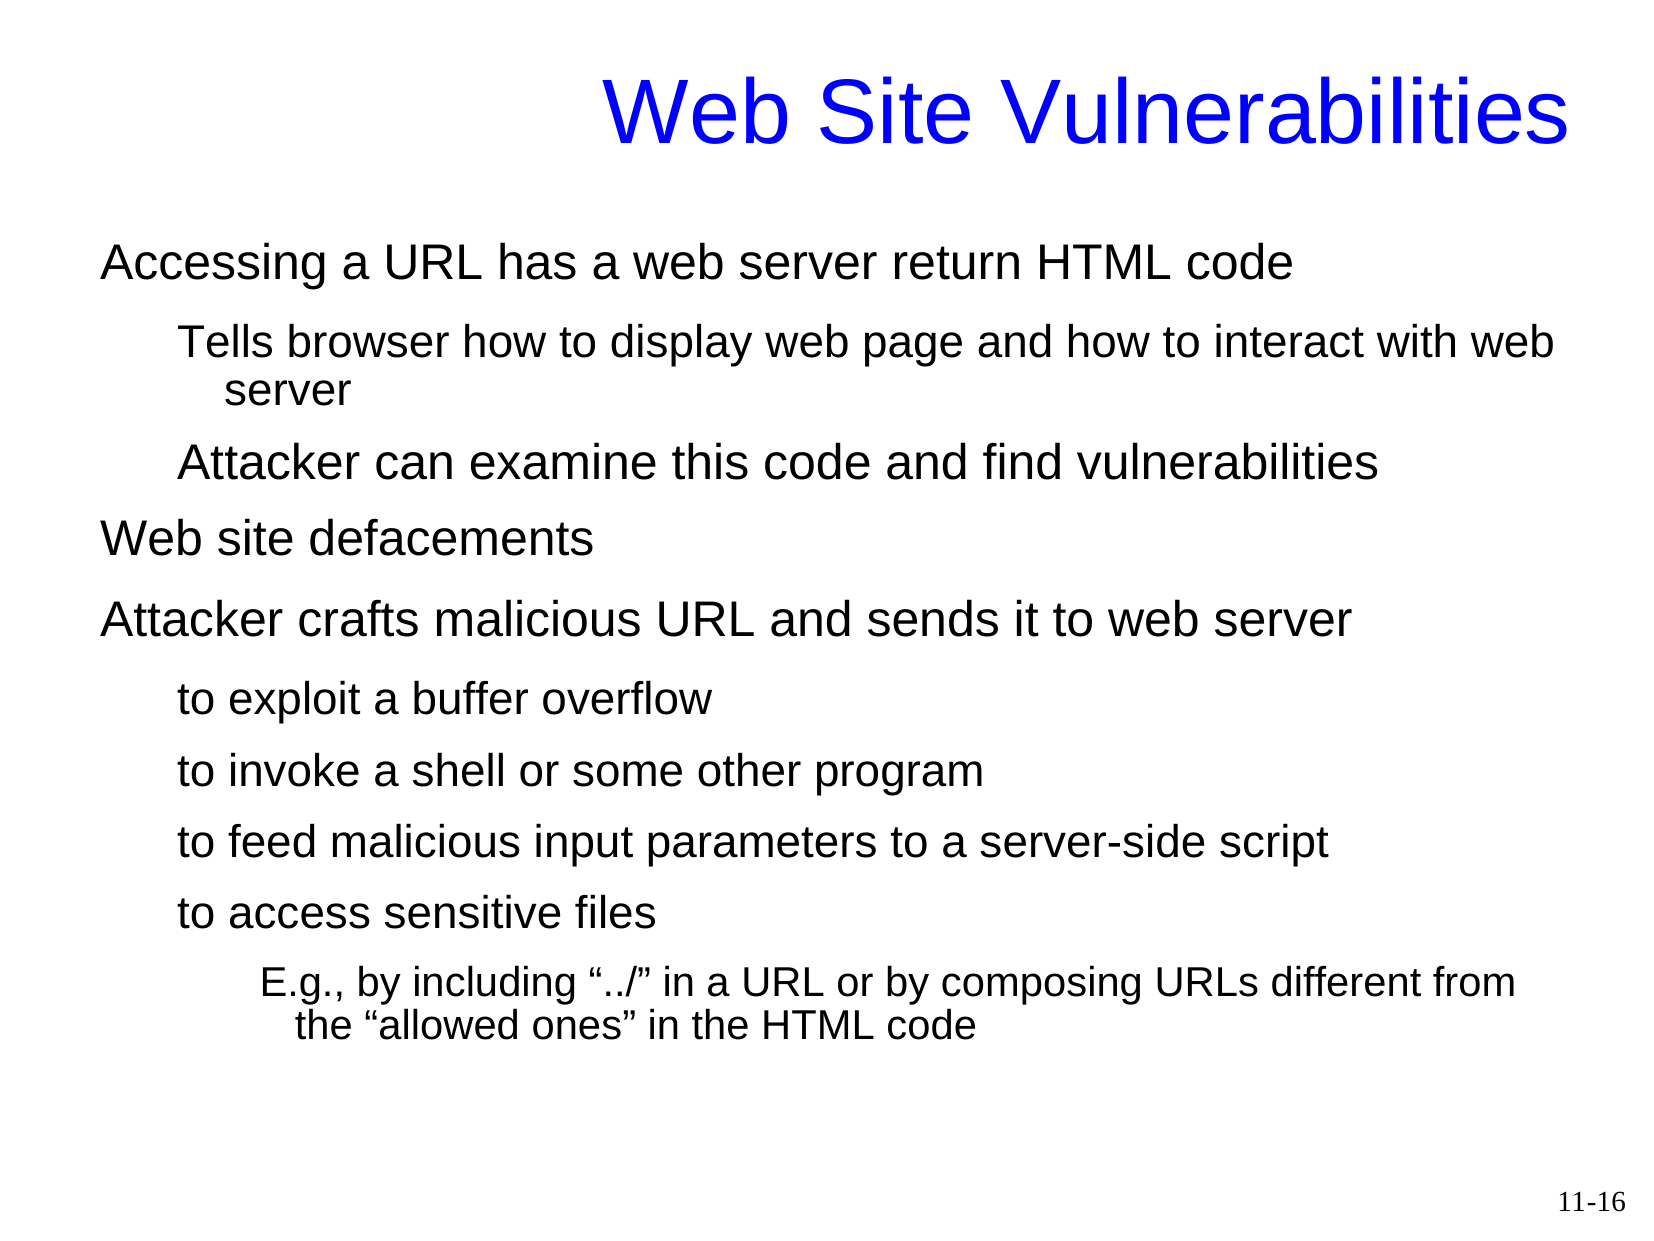

# Web Site Vulnerabilities
Accessing a URL has a web server return HTML code
Tells browser how to display web page and how to interact with web server
Attacker can examine this code and find vulnerabilities
Web site defacements
Attacker crafts malicious URL and sends it to web server
to exploit a buffer overflow
to invoke a shell or some other program
to feed malicious input parameters to a server-side script
to access sensitive files
E.g., by including “../” in a URL or by composing URLs different from the “allowed ones” in the HTML code